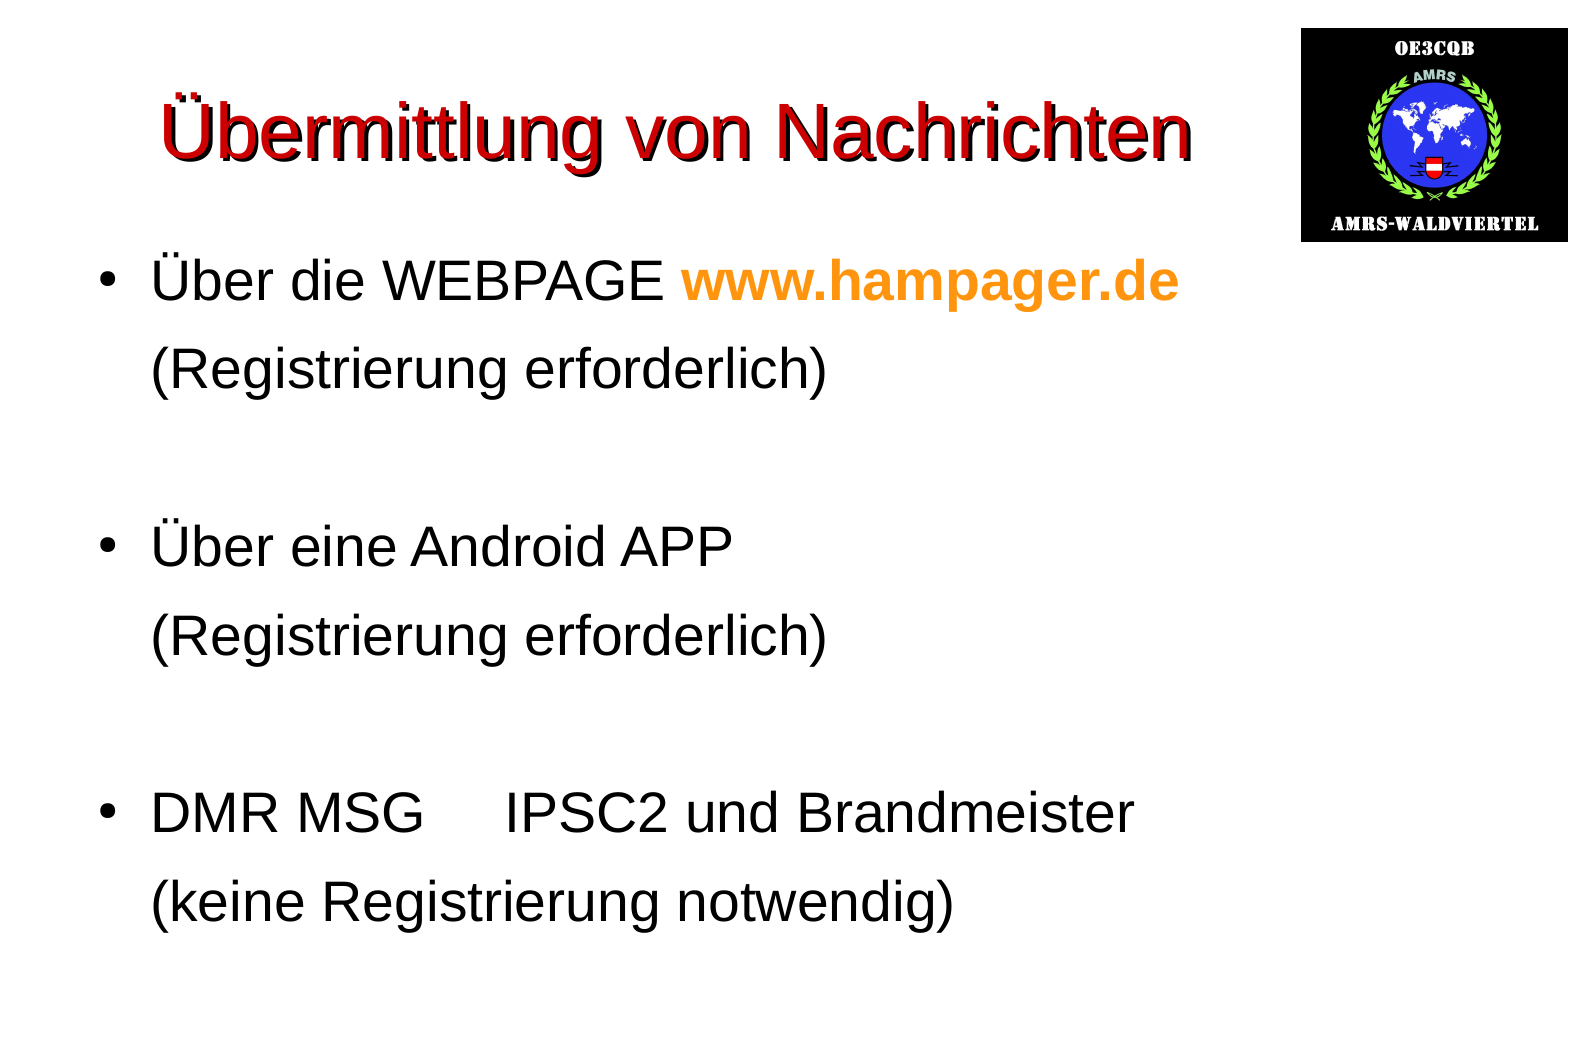

# Übermittlung von Nachrichten
Über die WEBPAGE www.hampager.de
(Registrierung erforderlich)
Über eine Android APP
(Registrierung erforderlich)
DMR MSG IPSC2 und Brandmeister
(keine Registrierung notwendig)